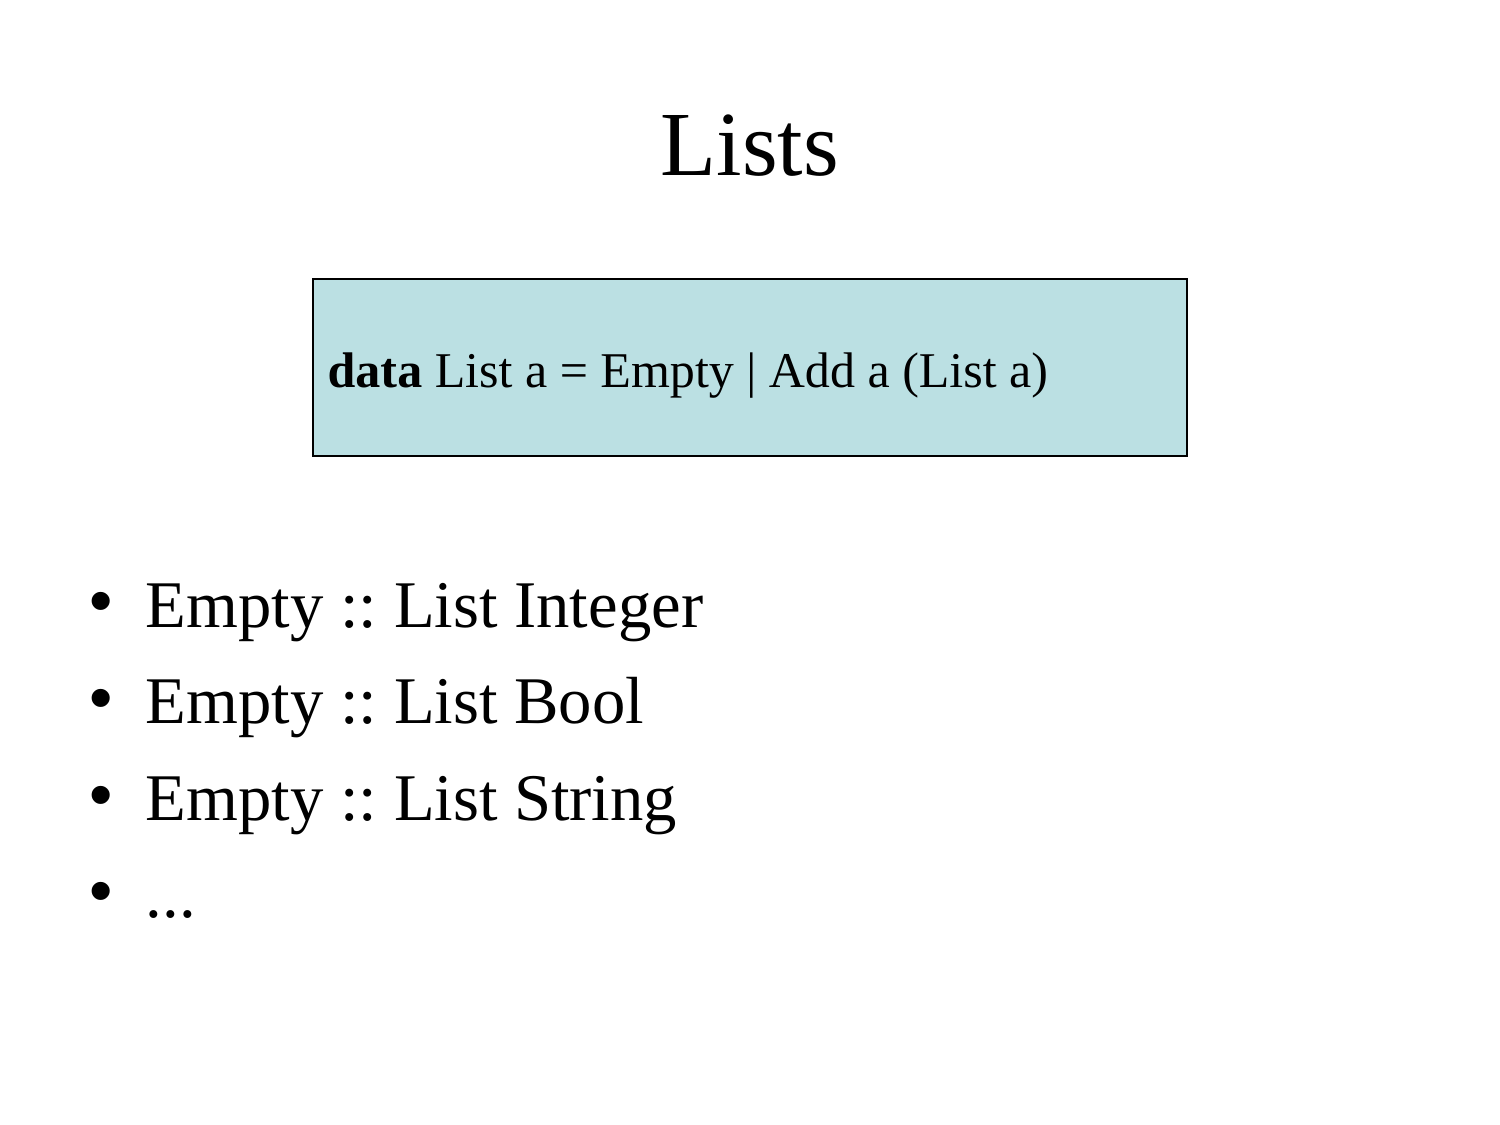

# Lists
Empty :: List Integer
Empty :: List Bool
Empty :: List String
...
data List a = Empty | Add a (List a)